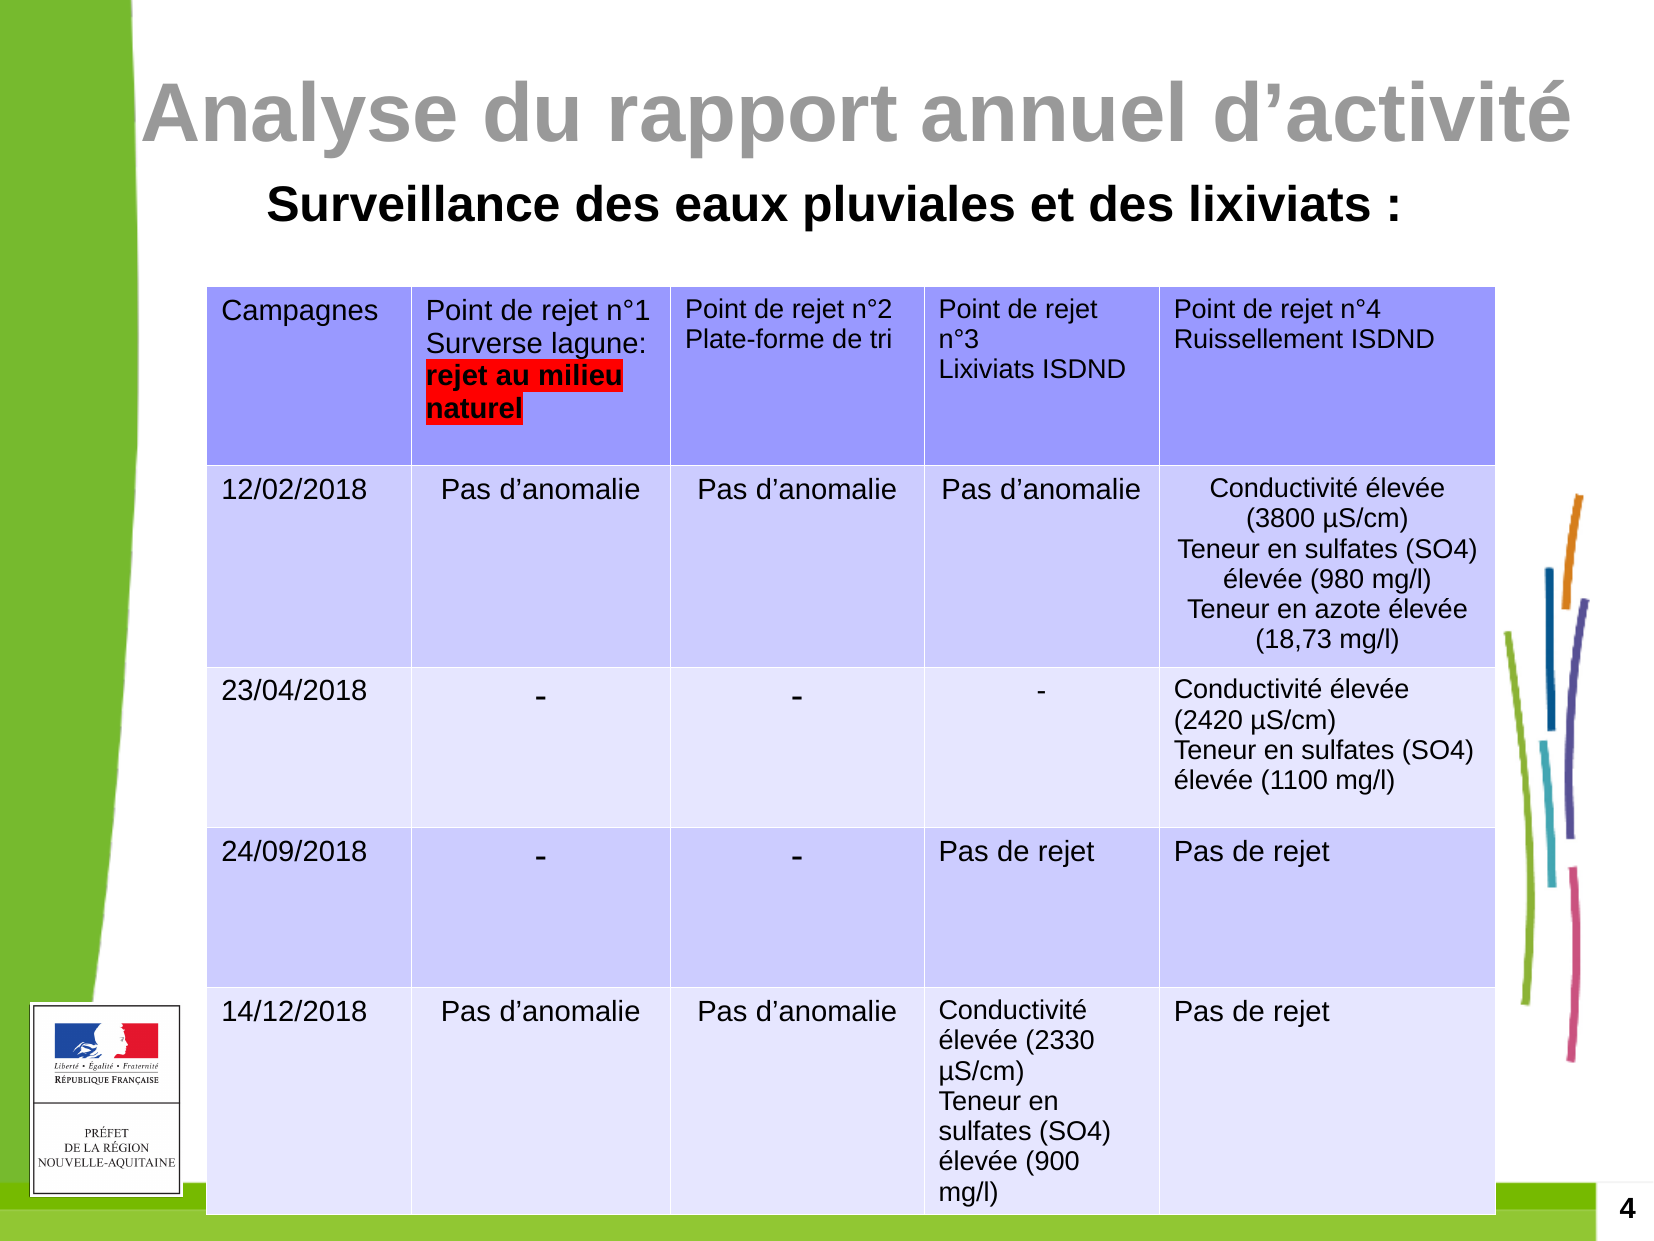

# Analyse du rapport annuel d’activité
Surveillance des eaux pluviales et des lixiviats :
| Campagnes | Point de rejet n°1 Surverse lagune: rejet au milieu naturel | Point de rejet n°2 Plate-forme de tri | Point de rejet n°3 Lixiviats ISDND | Point de rejet n°4 Ruissellement ISDND |
| --- | --- | --- | --- | --- |
| 12/02/2018 | Pas d’anomalie | Pas d’anomalie | Pas d’anomalie | Conductivité élevée (3800 µS/cm) Teneur en sulfates (SO4) élevée (980 mg/l) Teneur en azote élevée (18,73 mg/l) |
| 23/04/2018 | - | - | - | Conductivité élevée (2420 µS/cm) Teneur en sulfates (SO4) élevée (1100 mg/l) |
| 24/09/2018 | - | - | Pas de rejet | Pas de rejet |
| 14/12/2018 | Pas d’anomalie | Pas d’anomalie | Conductivité élevée (2330 µS/cm) Teneur en sulfates (SO4) élevée (900 mg/l) | Pas de rejet |